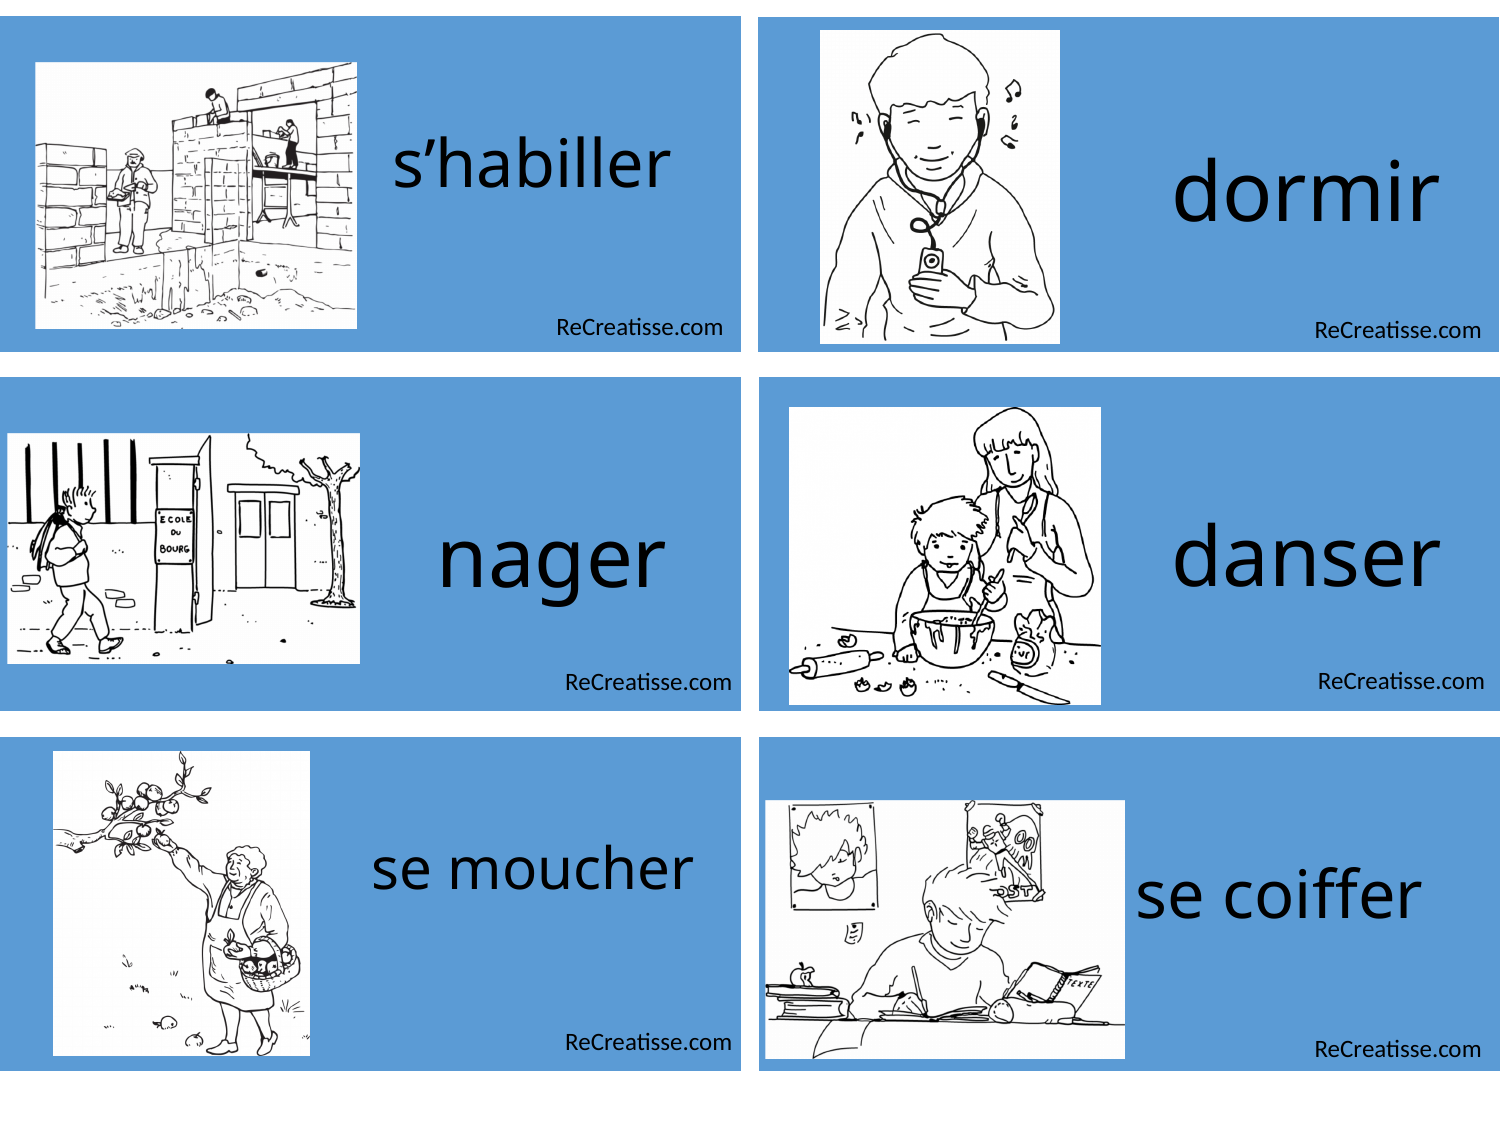

| | |
| --- | --- |
| | |
| --- | --- |
s’habiller
dormir
ReCreatisse.com
ReCreatisse.com
| | |
| --- | --- |
| | |
| --- | --- |
danser
nager
ReCreatisse.com
ReCreatisse.com
| | |
| --- | --- |
| | |
| --- | --- |
se moucher
se coiffer
ReCreatisse.com
ReCreatisse.com